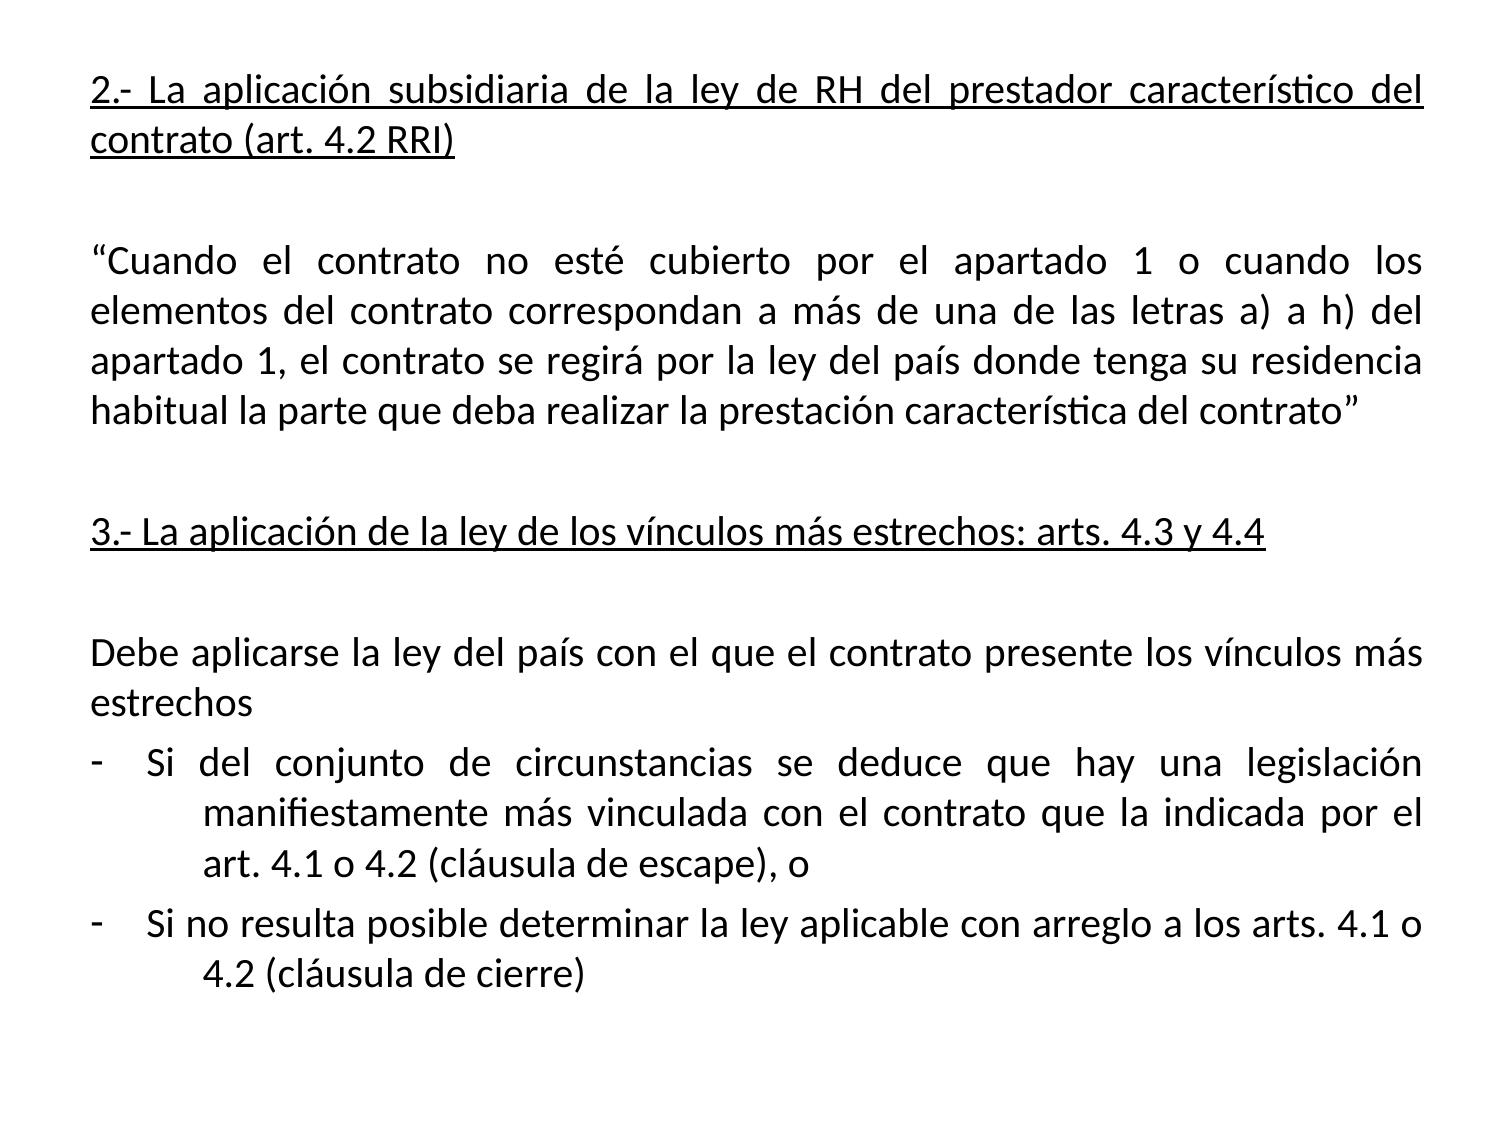

# 2.- La aplicación subsidiaria de la ley de RH del prestador característico del contrato (art. 4.2 RRI)
“Cuando el contrato no esté cubierto por el apartado 1 o cuando los elementos del contrato correspondan a más de una de las letras a) a h) del apartado 1, el contrato se regirá por la ley del país donde tenga su residencia habitual la parte que deba realizar la prestación característica del contrato”
3.- La aplicación de la ley de los vínculos más estrechos: arts. 4.3 y 4.4
Debe aplicarse la ley del país con el que el contrato presente los vínculos más estrechos
Si del conjunto de circunstancias se deduce que hay una legislación manifiestamente más vinculada con el contrato que la indicada por el art. 4.1 o 4.2 (cláusula de escape), o
Si no resulta posible determinar la ley aplicable con arreglo a los arts. 4.1 o 4.2 (cláusula de cierre)